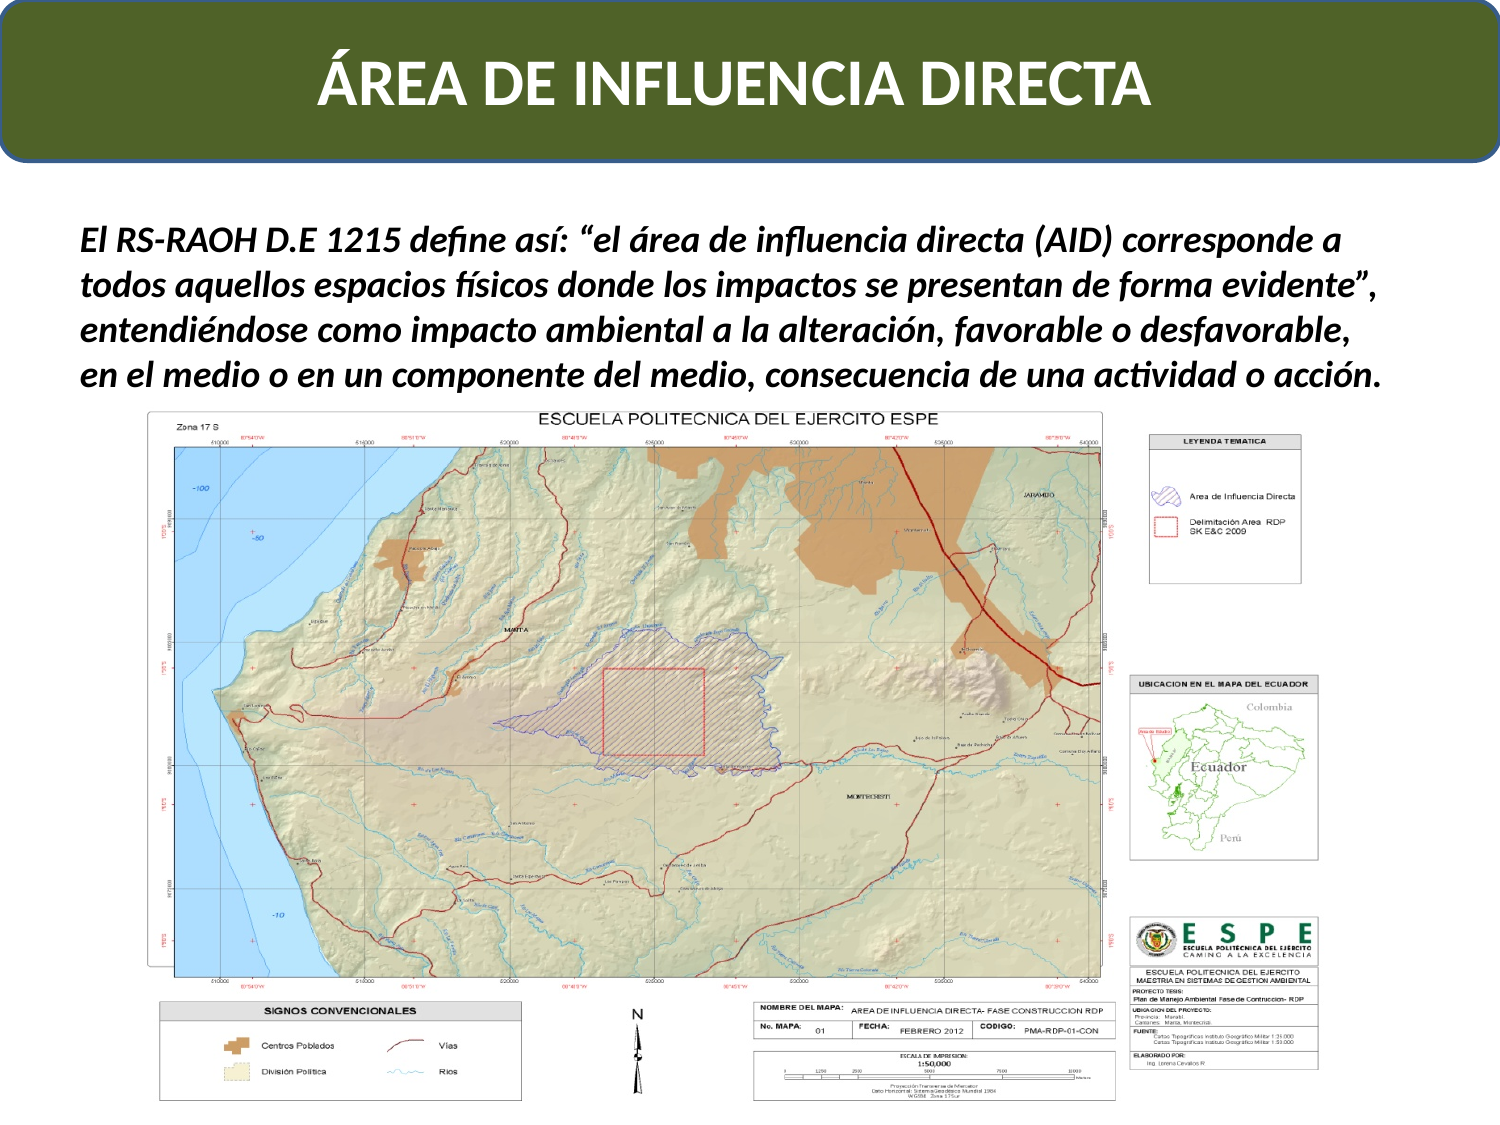

ÁREA DE INFLUENCIA DIRECTA
El RS-RAOH D.E 1215 define así: “el área de influencia directa (AID) corresponde a todos aquellos espacios físicos donde los impactos se presentan de forma evidente”, entendiéndose como impacto ambiental a la alteración, favorable o desfavorable, en el medio o en un componente del medio, consecuencia de una actividad o acción.